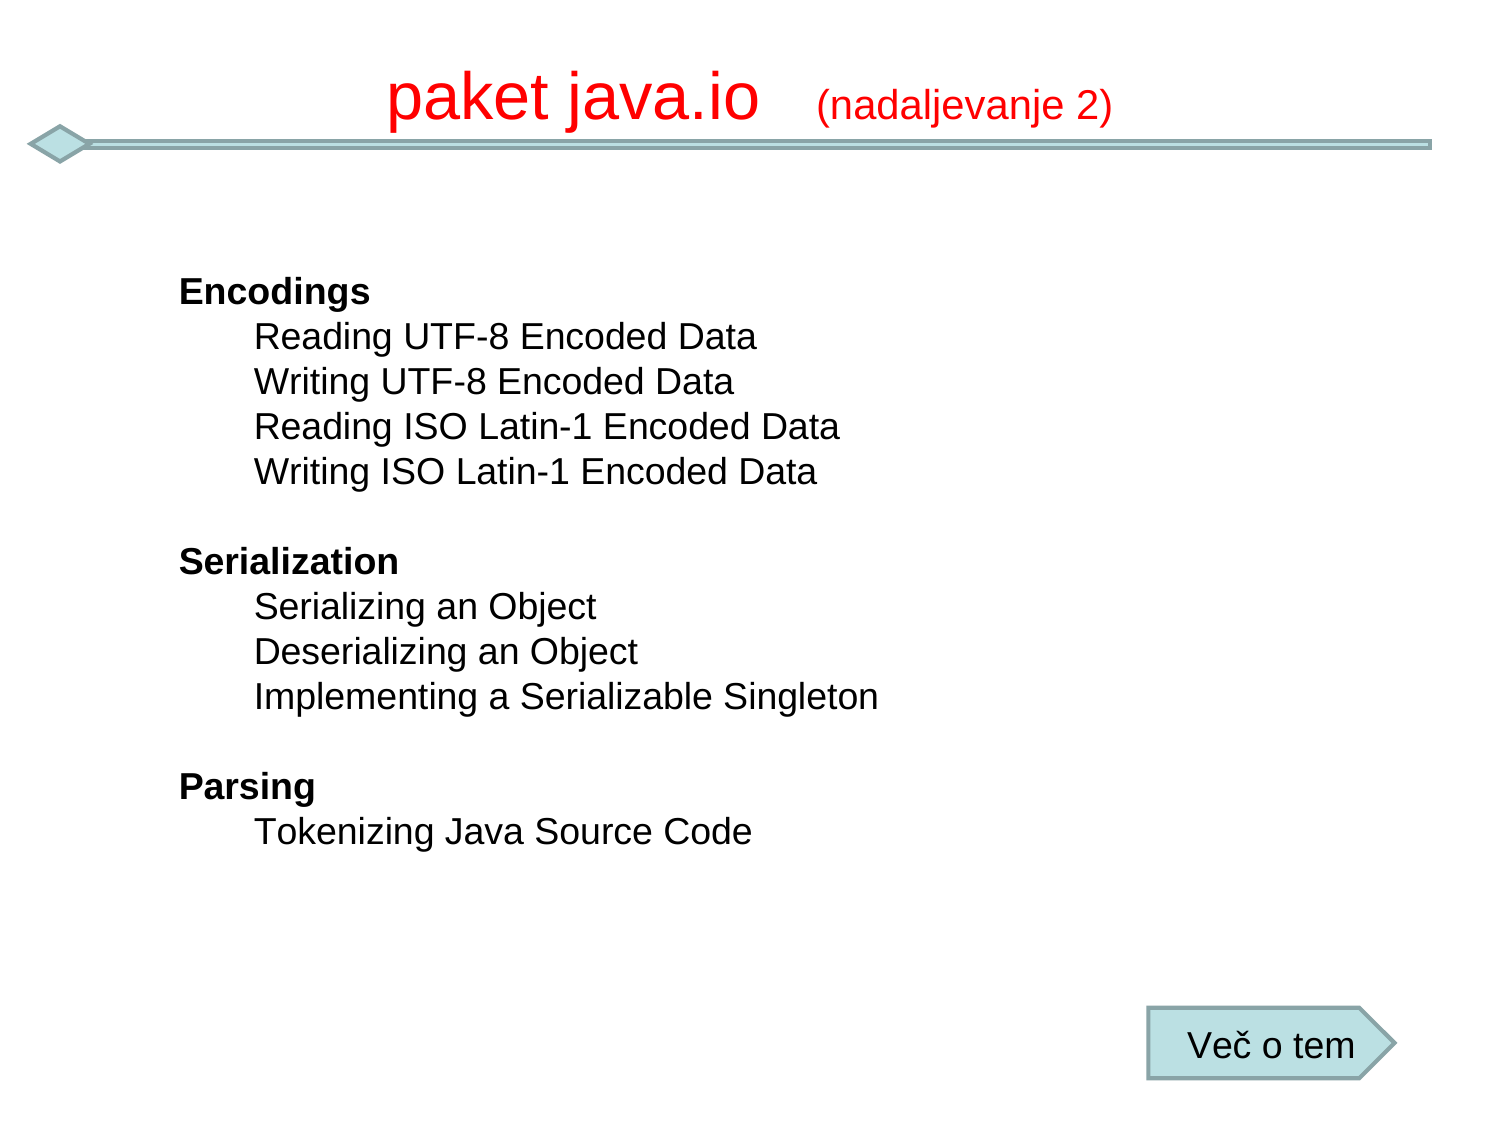

# paket java.io (nadaljevanje 2)
Encodings
Reading UTF-8 Encoded Data
Writing UTF-8 Encoded Data
Reading ISO Latin-1 Encoded Data
Writing ISO Latin-1 Encoded Data
Serialization
Serializing an Object
Deserializing an Object
Implementing a Serializable Singleton
Parsing
Tokenizing Java Source Code
Več o tem